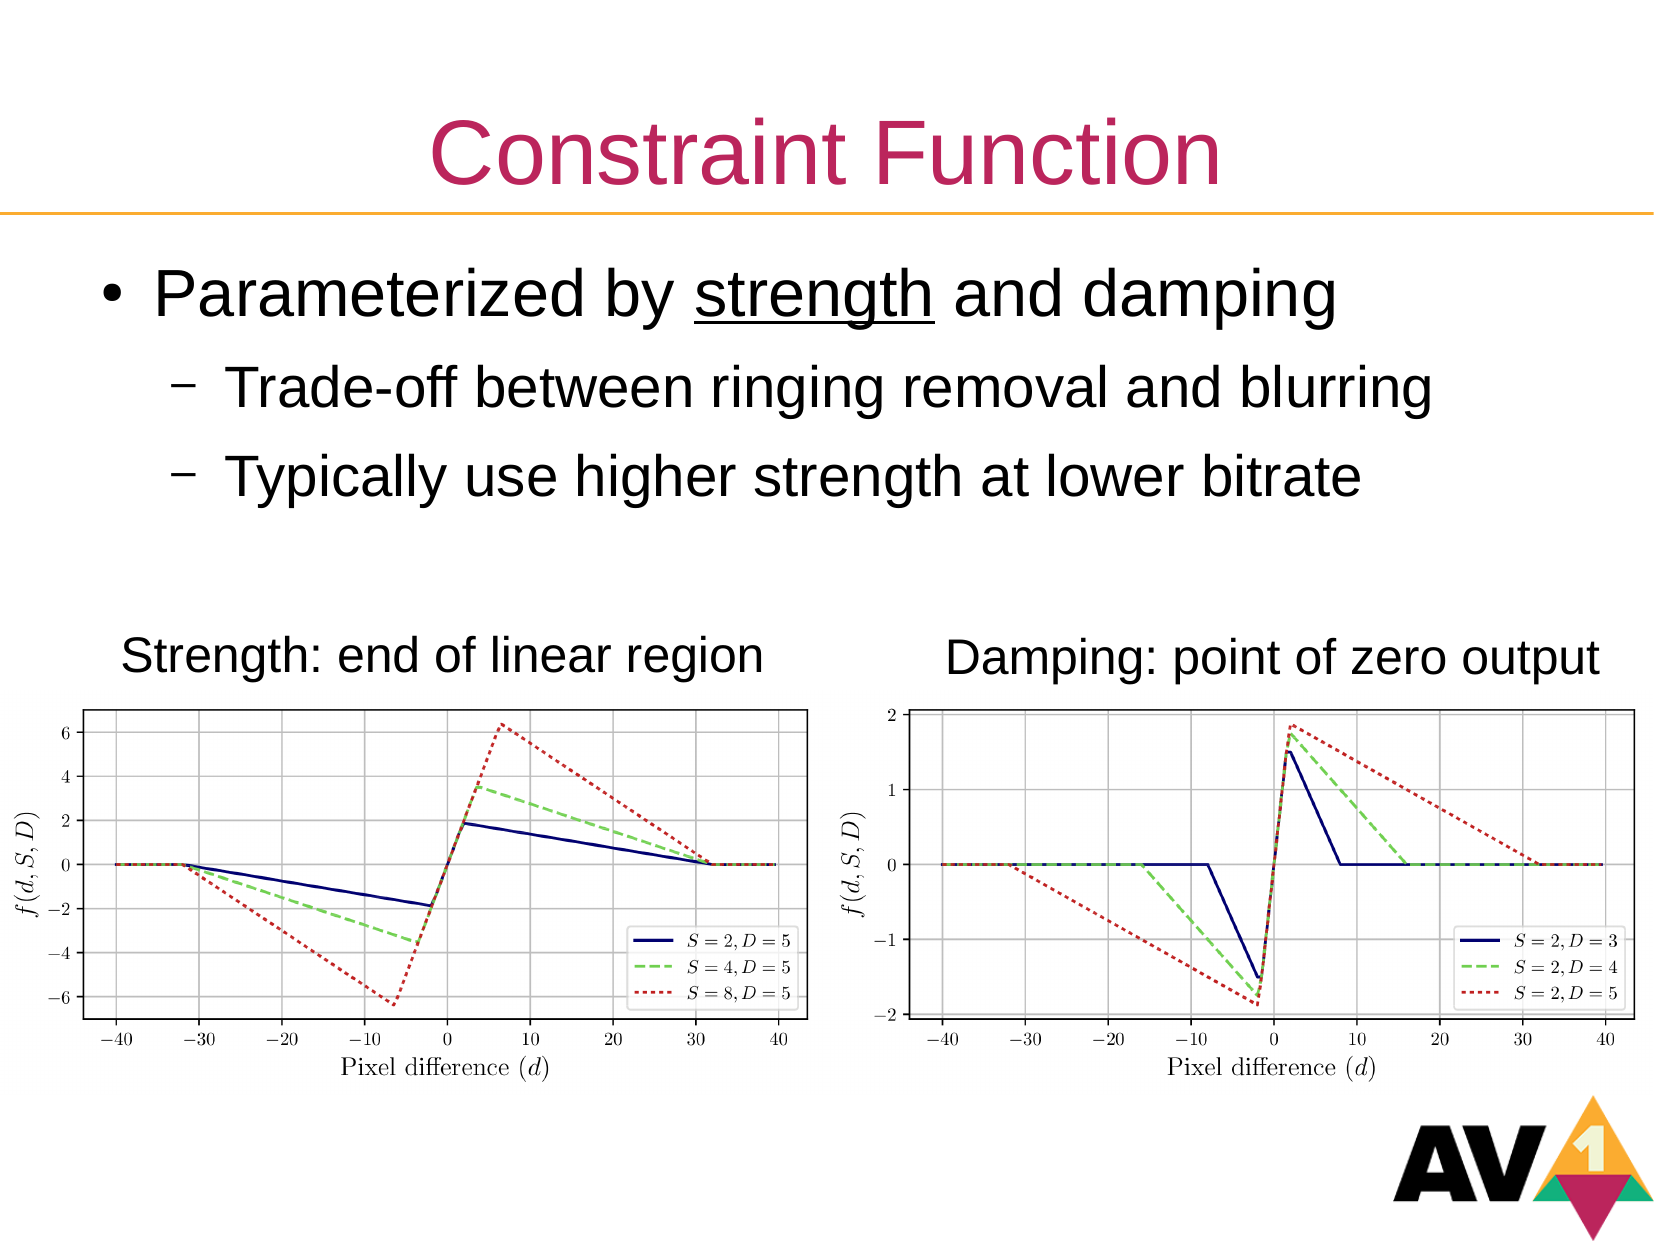

# Constraint Function
Parameterized by strength and damping
Trade-off between ringing removal and blurring
Typically use higher strength at lower bitrate
Strength: end of linear region
Damping: point of zero output